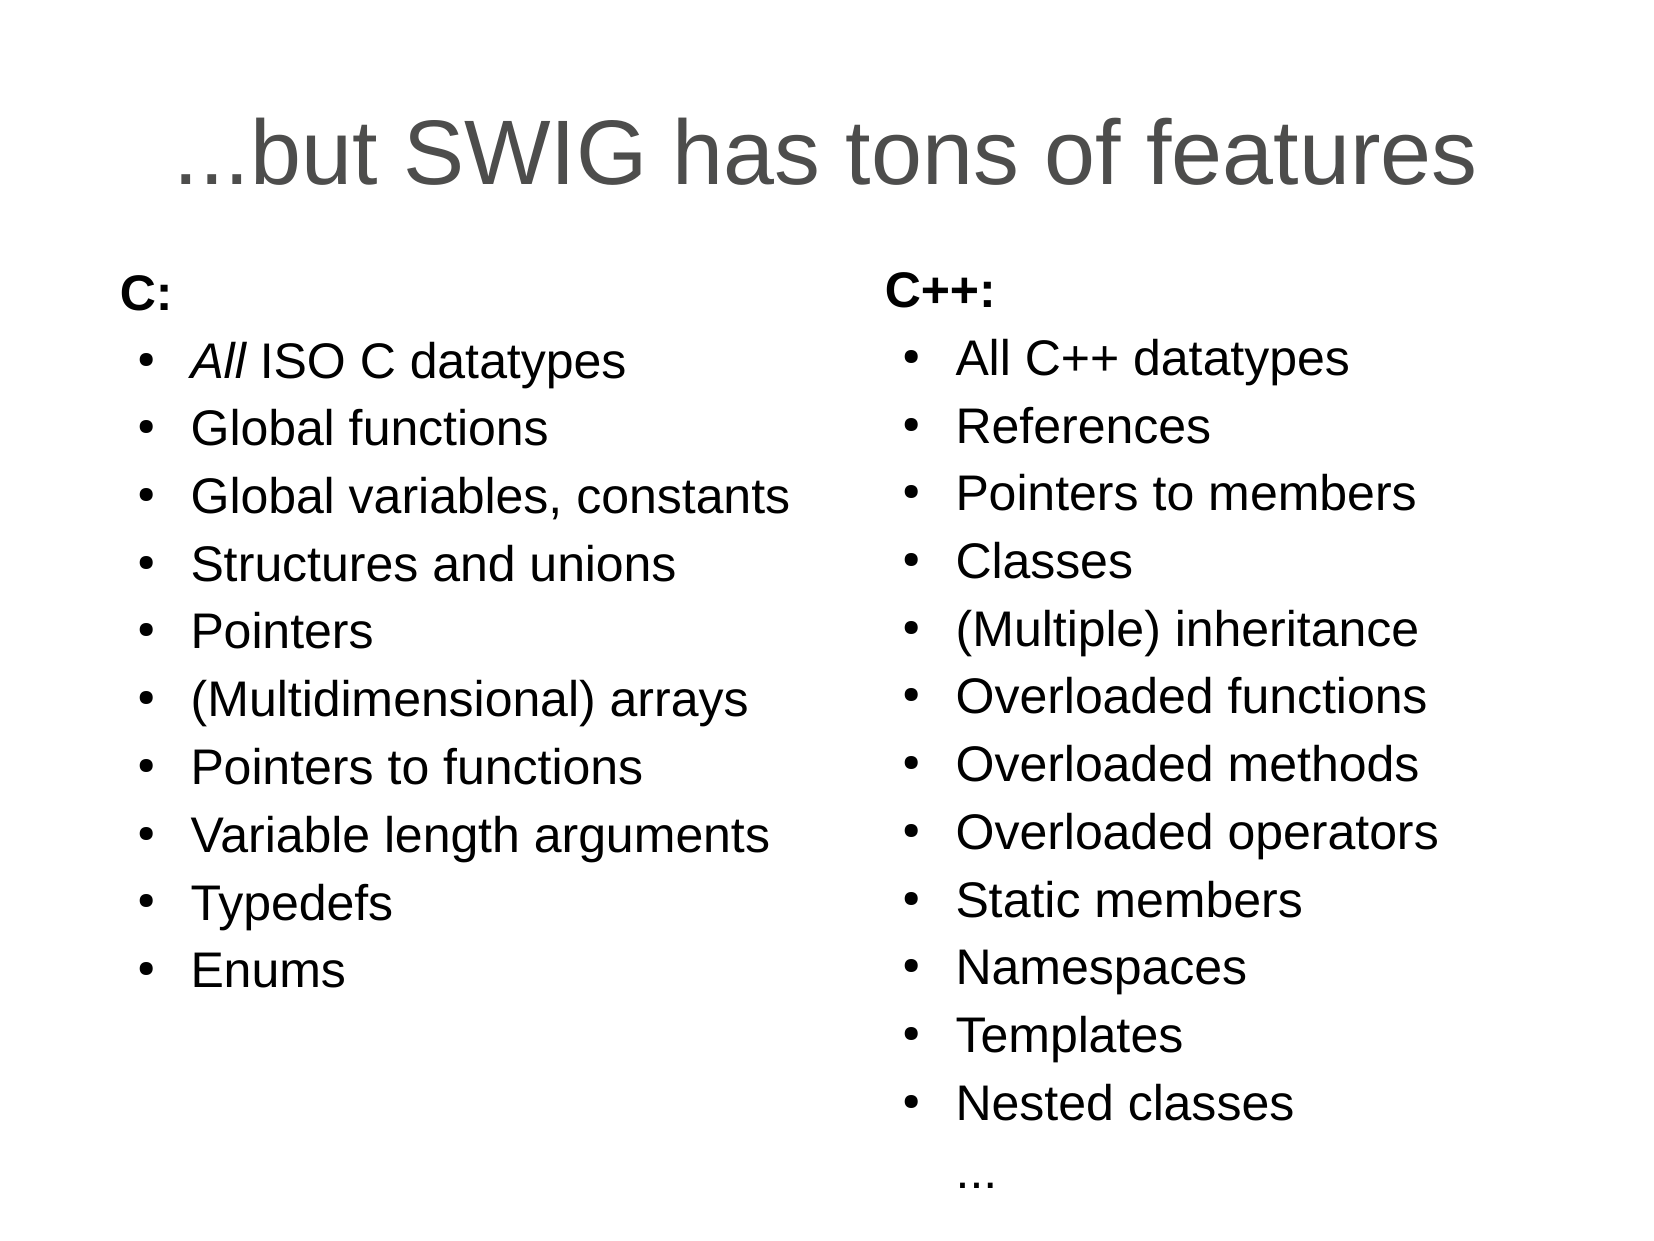

# ...but SWIG has tons of features
C++:
All C++ datatypes
References
Pointers to members
Classes
(Multiple) inheritance
Overloaded functions
Overloaded methods
Overloaded operators
Static members
Namespaces
Templates
Nested classes
...
C:
All ISO C datatypes
Global functions
Global variables, constants
Structures and unions
Pointers
(Multidimensional) arrays
Pointers to functions
Variable length arguments
Typedefs
Enums